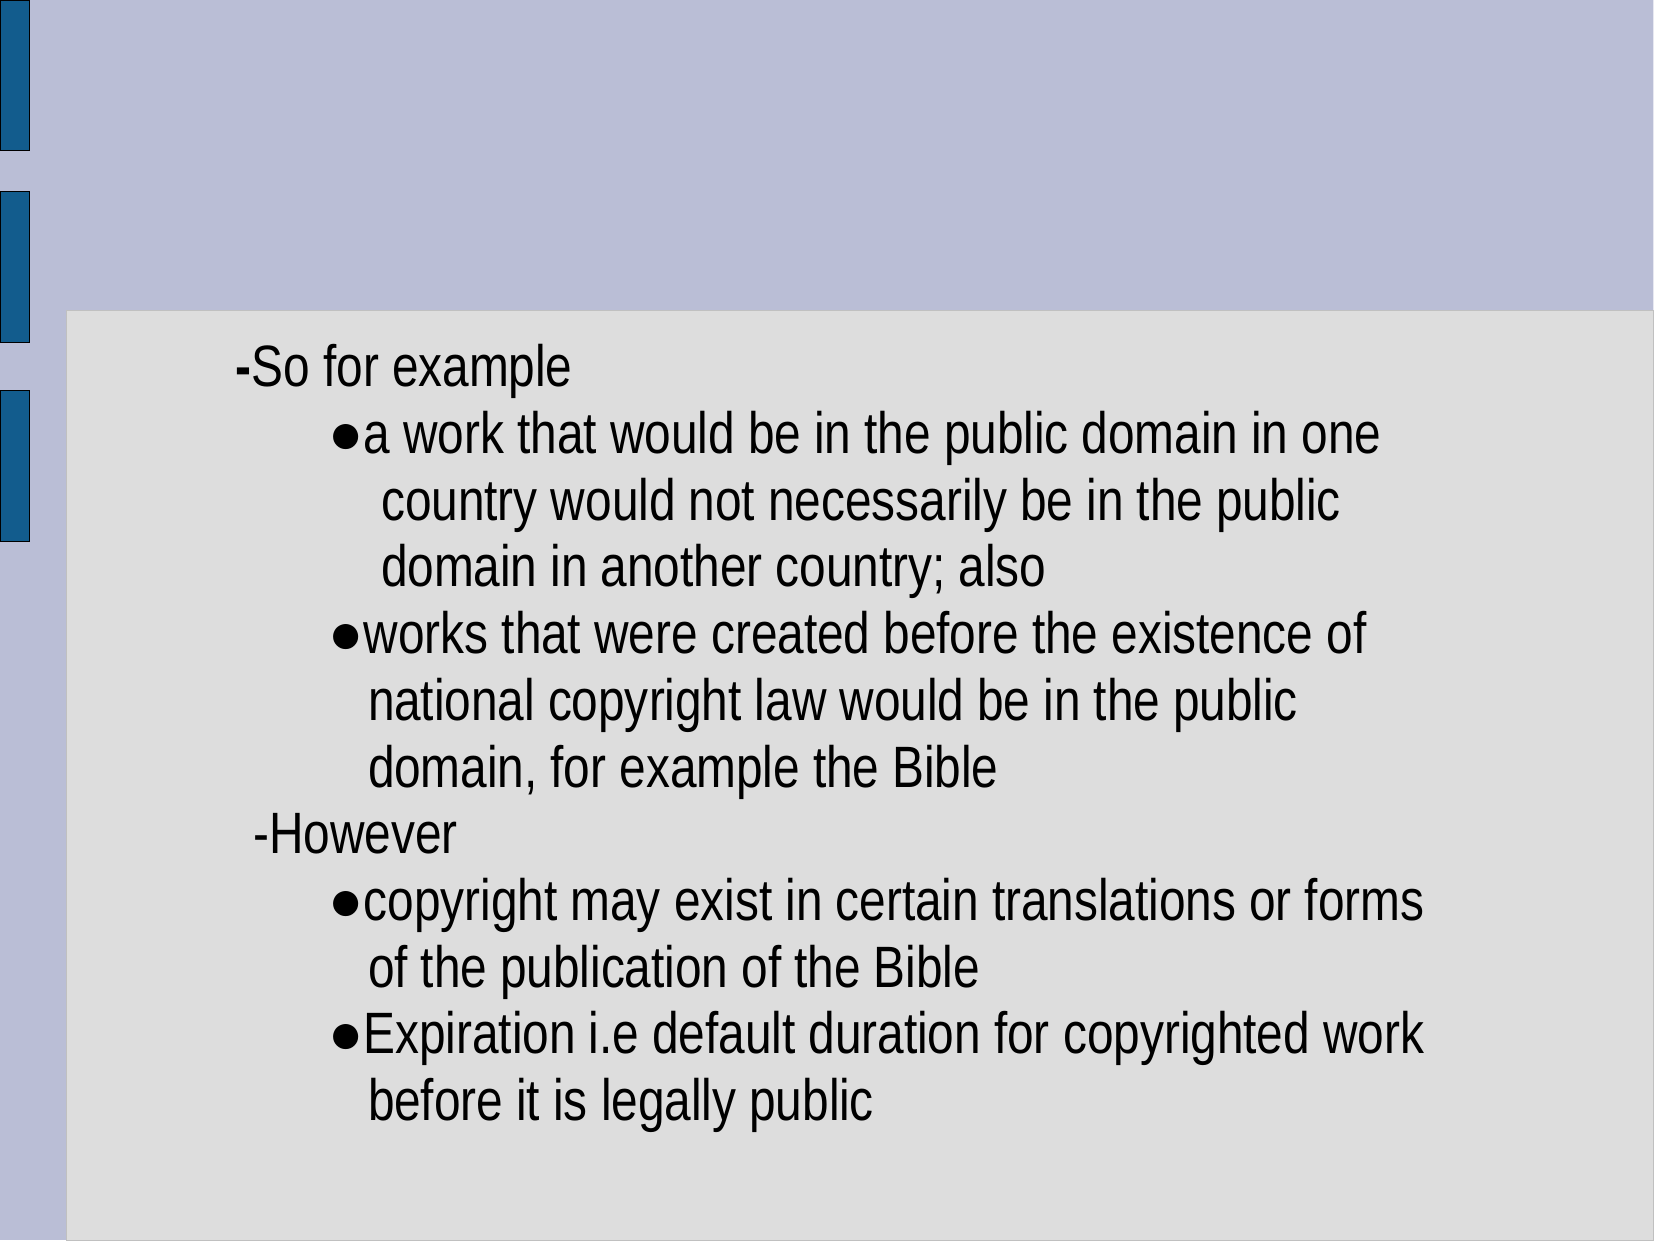

-So for example
			●a work that would be in the public domain in one country would not necessarily be in the public domain in another country; also
			●works that were created before the existence of national copyright law would be in the public domain, for example the Bible
		-However
			●copyright may exist in certain translations or forms of the publication of the Bible
			●Expiration i.e default duration for copyrighted work before it is legally public